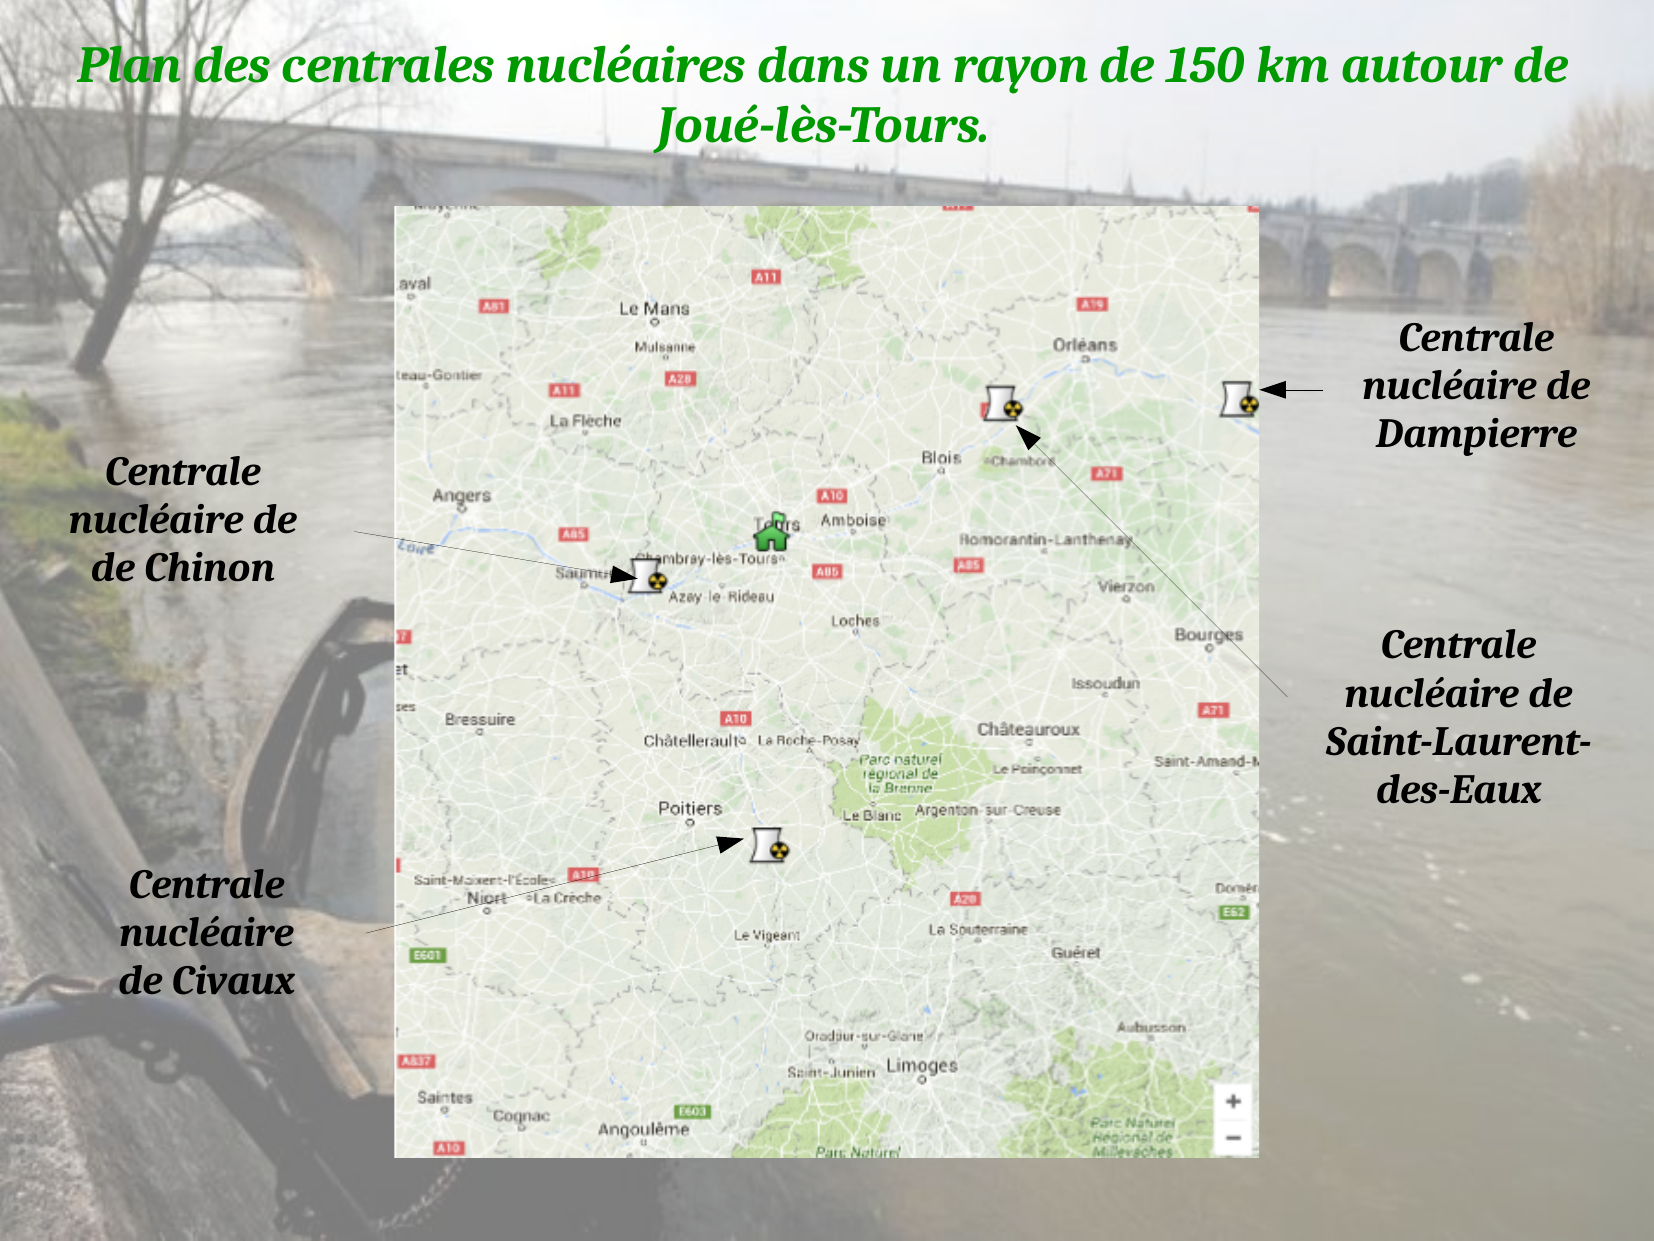

Plan des centrales nucléaires dans un rayon de 150 km autour de Joué-lès-Tours.
Centrale nucléaire de Dampierre
Centrale nucléaire de de Chinon
Centrale nucléaire de Saint-Laurent-des-Eaux
Centrale nucléaire de Civaux